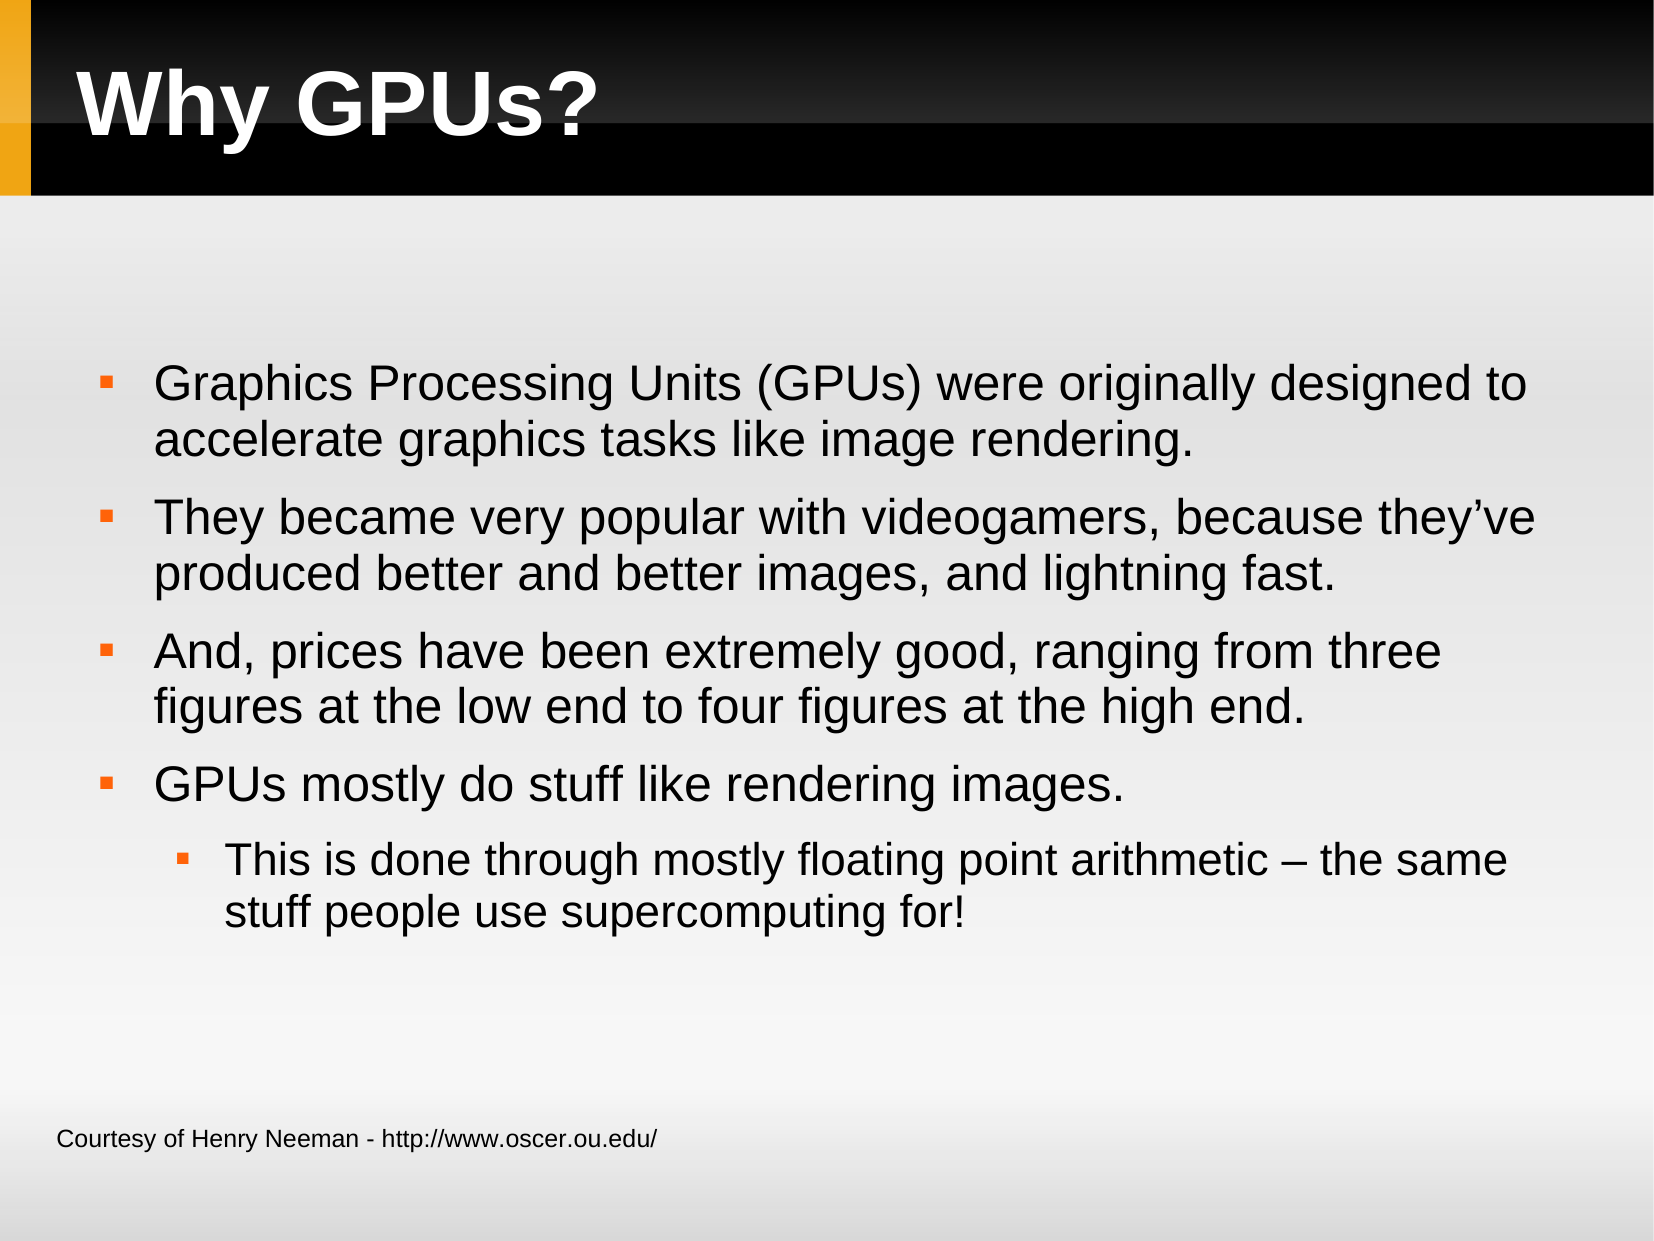

# Why GPUs?
Graphics Processing Units (GPUs) were originally designed to accelerate graphics tasks like image rendering.
They became very popular with videogamers, because they’ve produced better and better images, and lightning fast.
And, prices have been extremely good, ranging from three figures at the low end to four figures at the high end.
GPUs mostly do stuff like rendering images.
This is done through mostly floating point arithmetic – the same stuff people use supercomputing for!
 Courtesy of Henry Neeman - http://www.oscer.ou.edu/